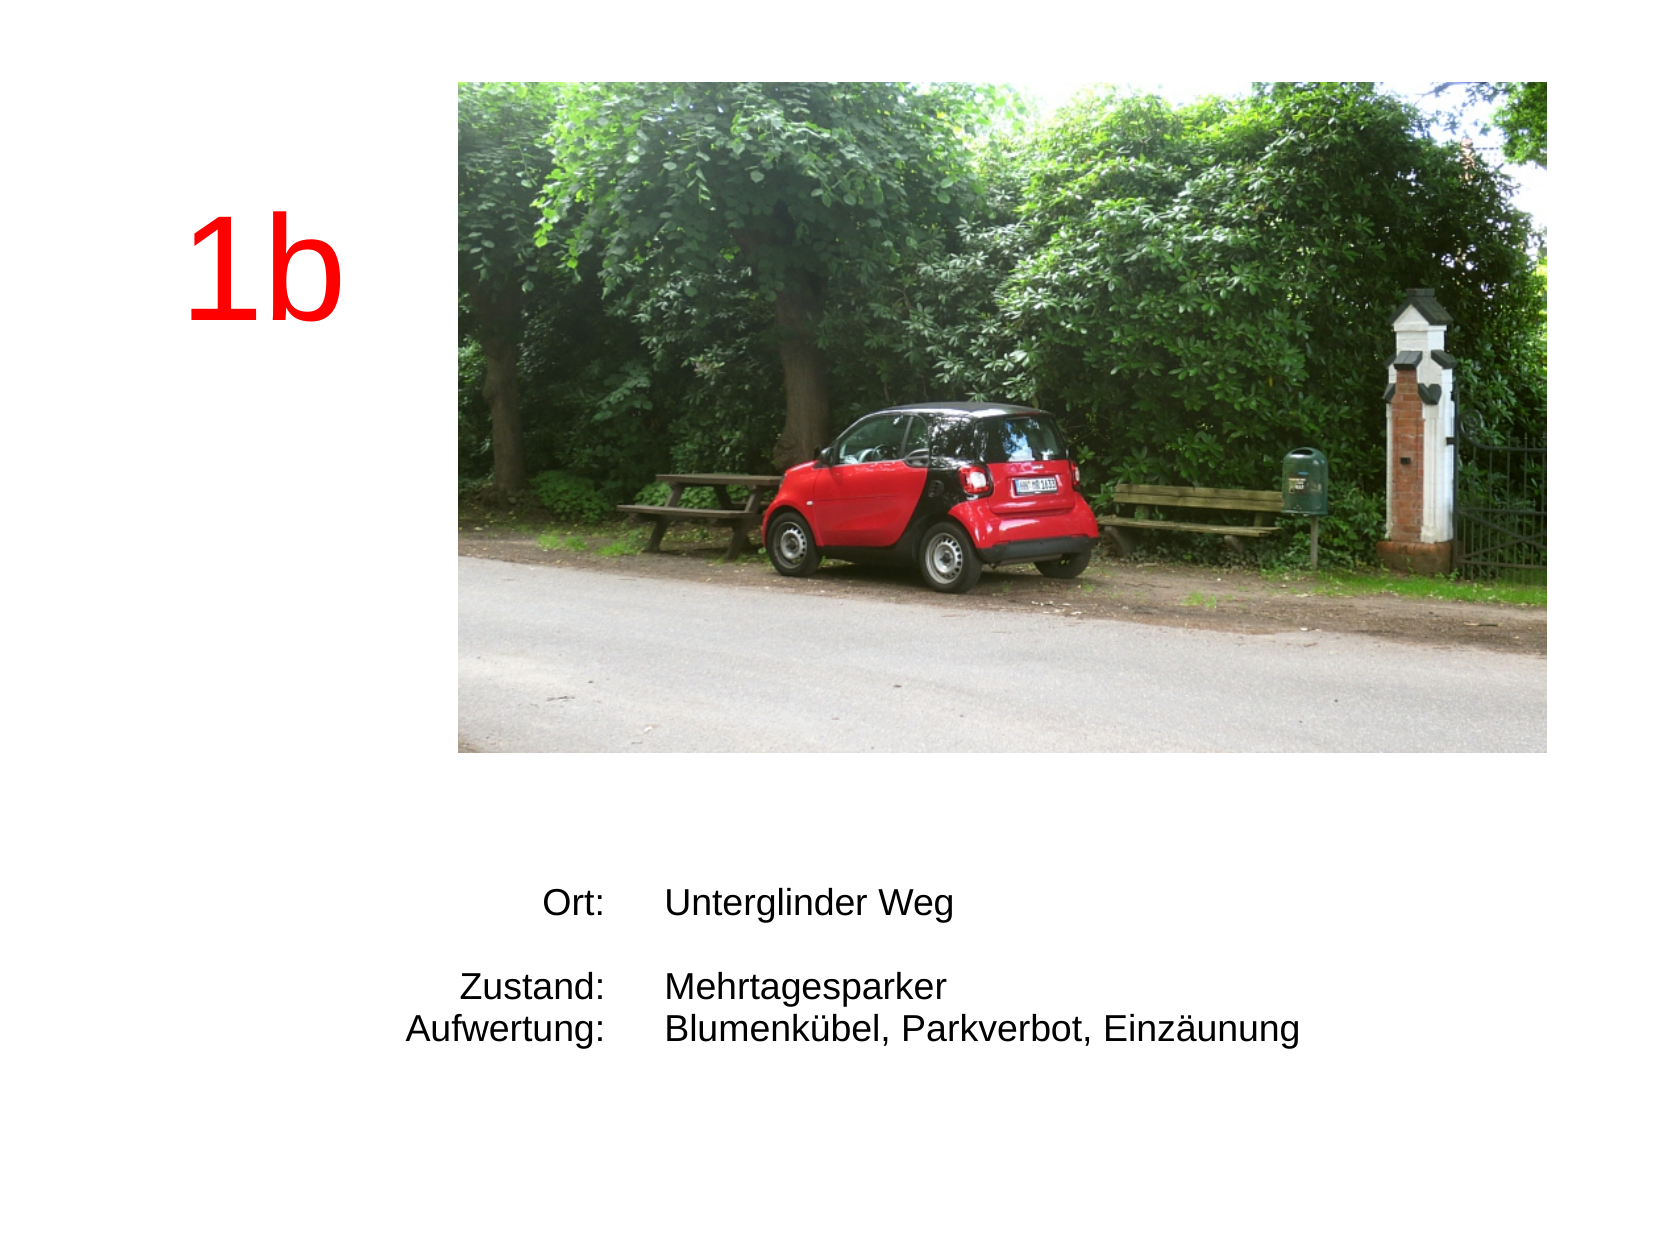

1b
UGWegParker_2025-05-21_img_6296.jpg
	Ort:		Unterglinder Weg
	Zustand:		Mehrtagesparker
	Aufwertung:		Blumenkübel, Parkverbot, Einzäunung